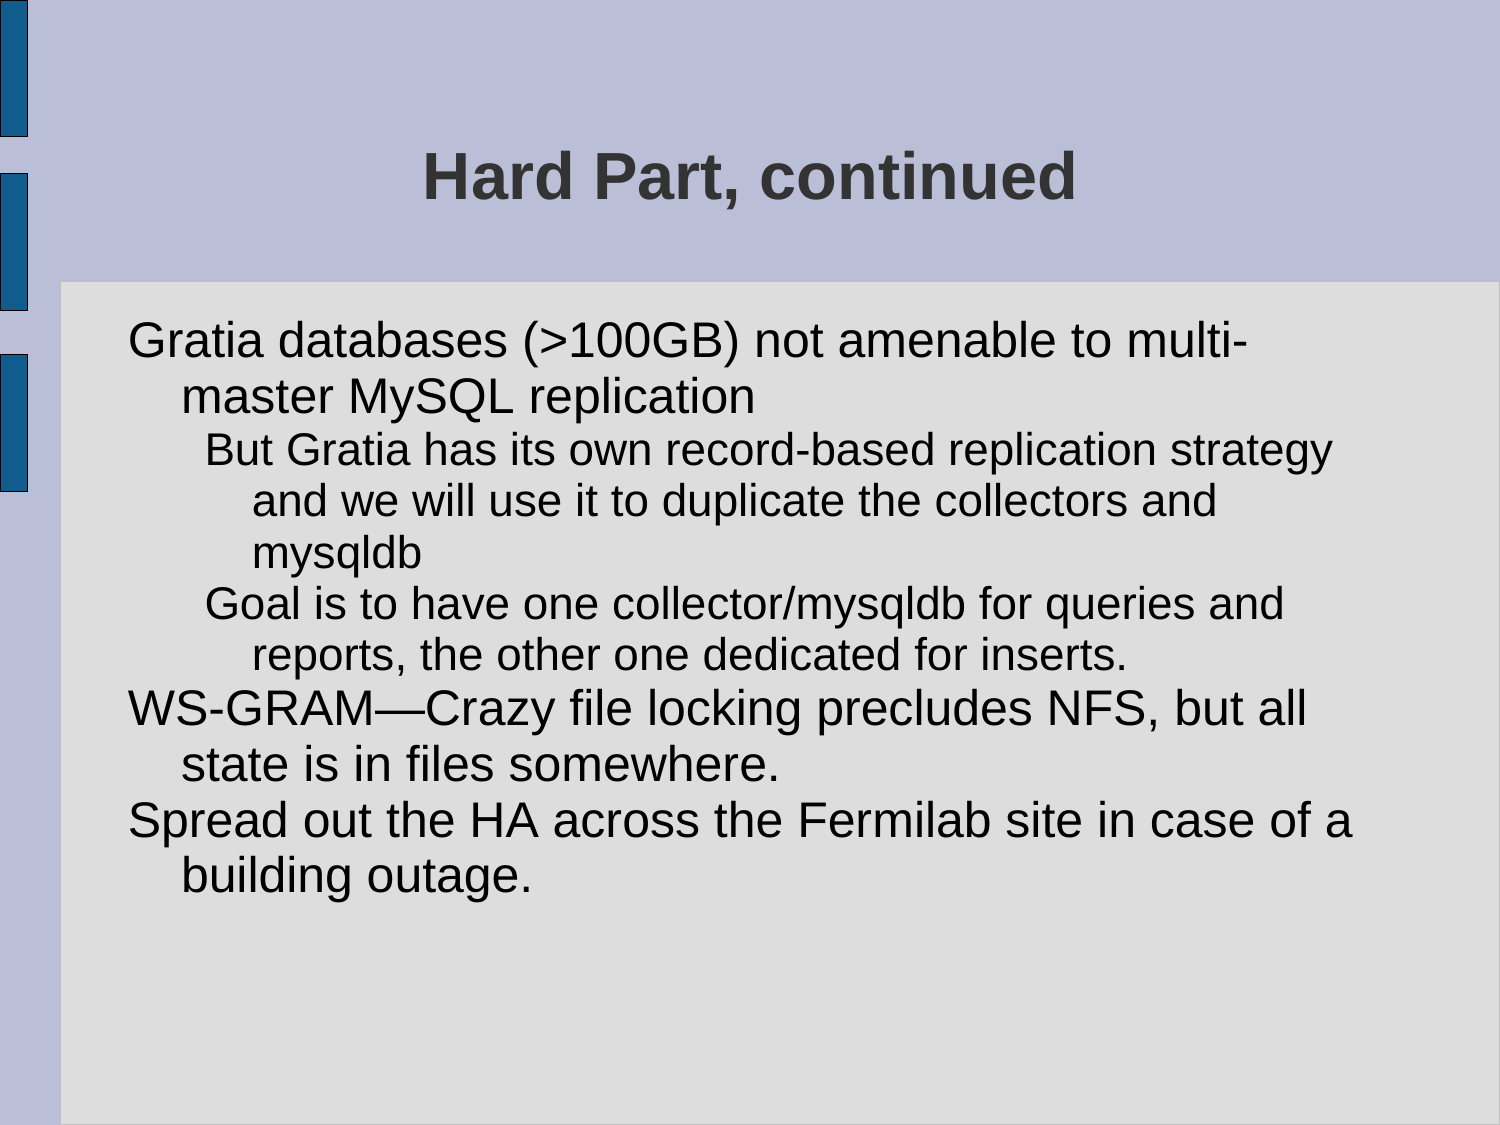

# Hard Part, continued
Gratia databases (>100GB) not amenable to multi-master MySQL replication
But Gratia has its own record-based replication strategy and we will use it to duplicate the collectors and mysqldb
Goal is to have one collector/mysqldb for queries and reports, the other one dedicated for inserts.
WS-GRAM—Crazy file locking precludes NFS, but all state is in files somewhere.
Spread out the HA across the Fermilab site in case of a building outage.